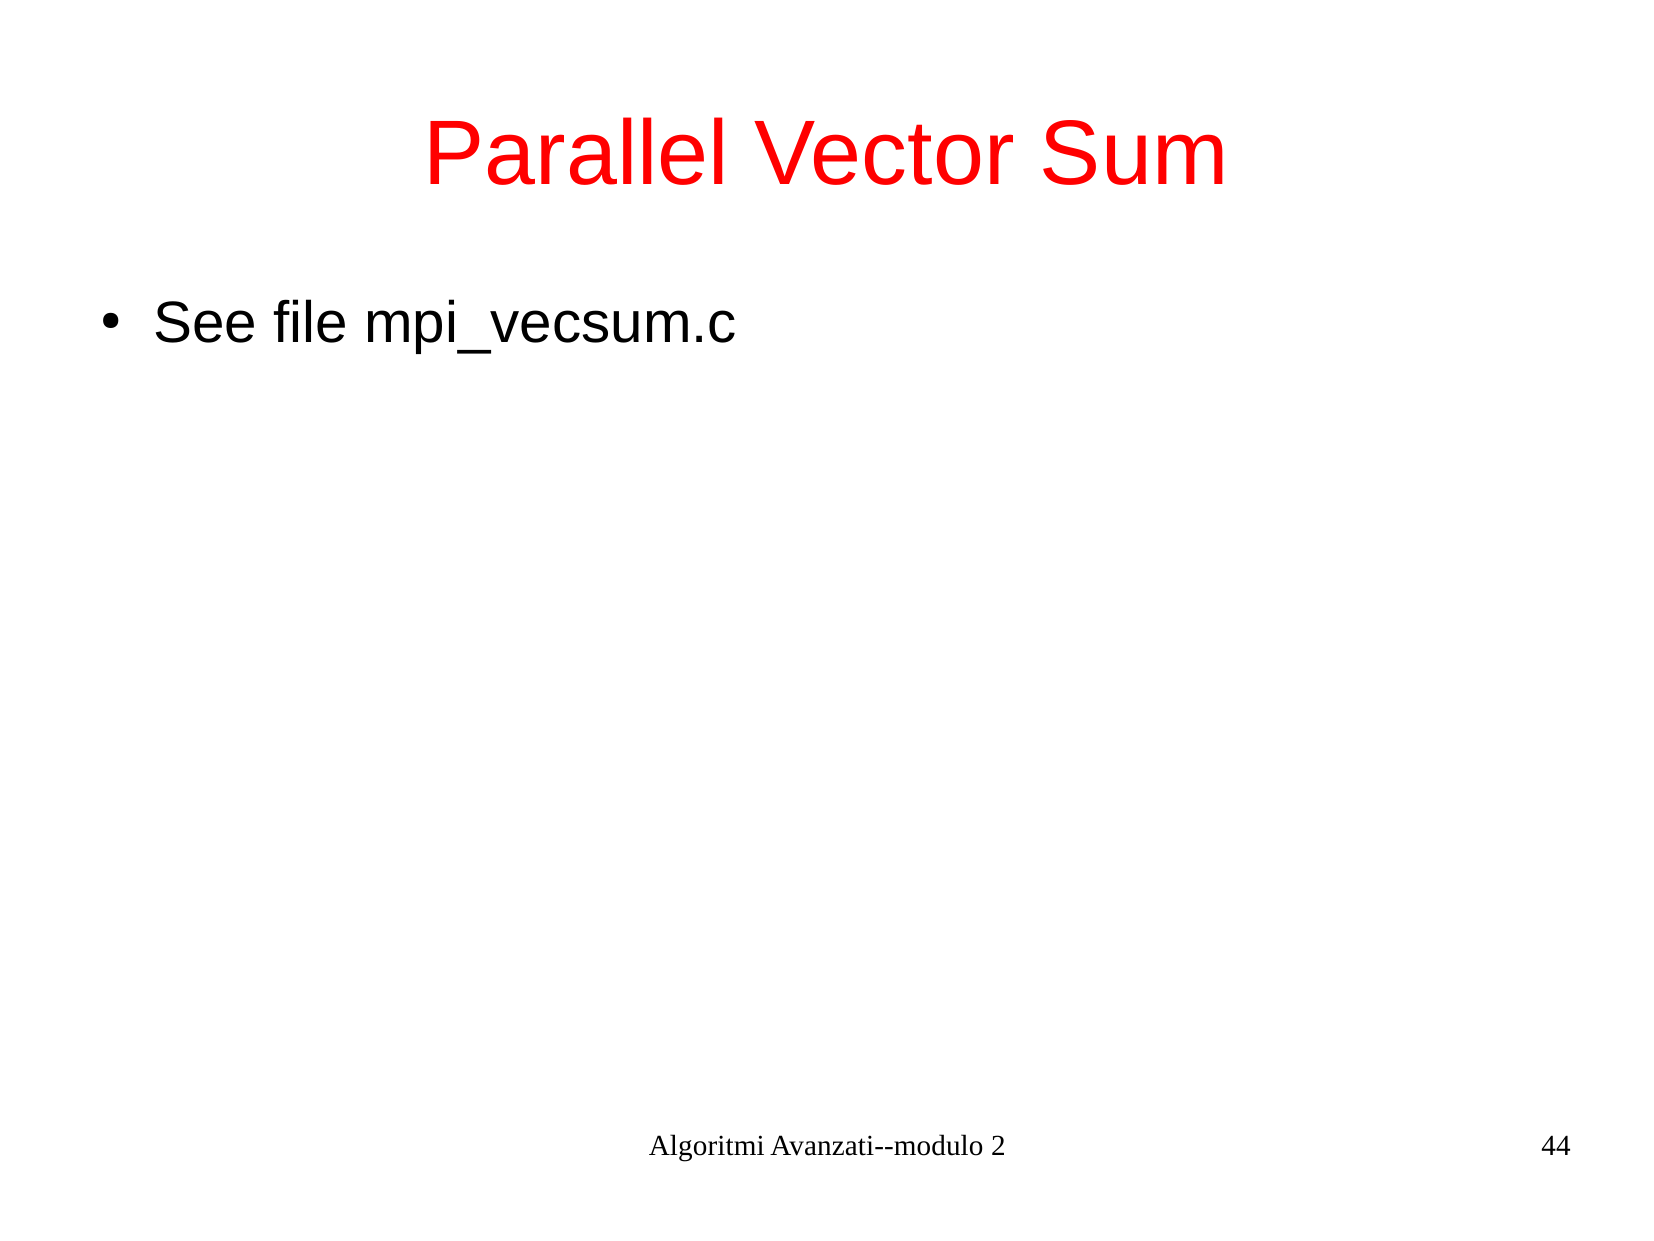

# Parallel Vector Sum
See file mpi_vecsum.c
Algoritmi Avanzati--modulo 2
44